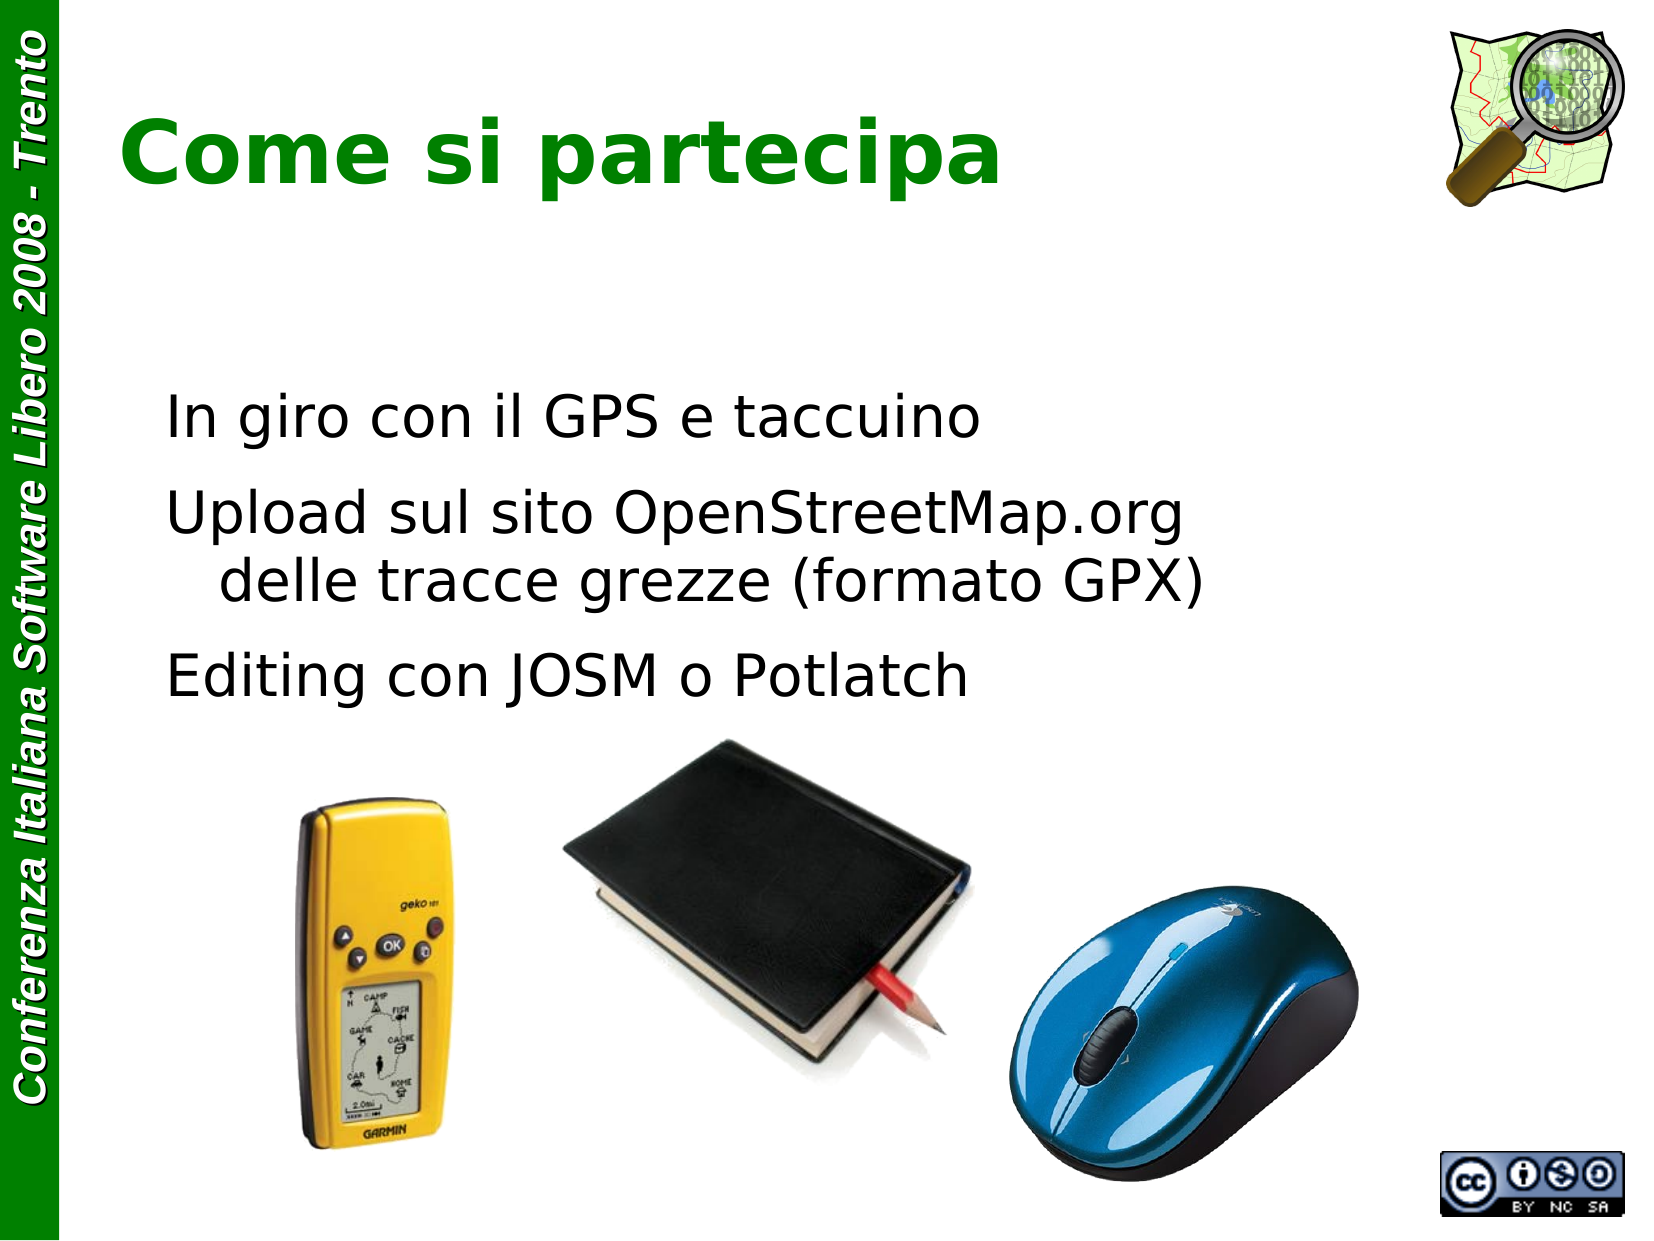

# Come si partecipa
In giro con il GPS e taccuino
Upload sul sito OpenStreetMap.org
delle tracce grezze (formato GPX)
Editing con JOSM o Potlatch